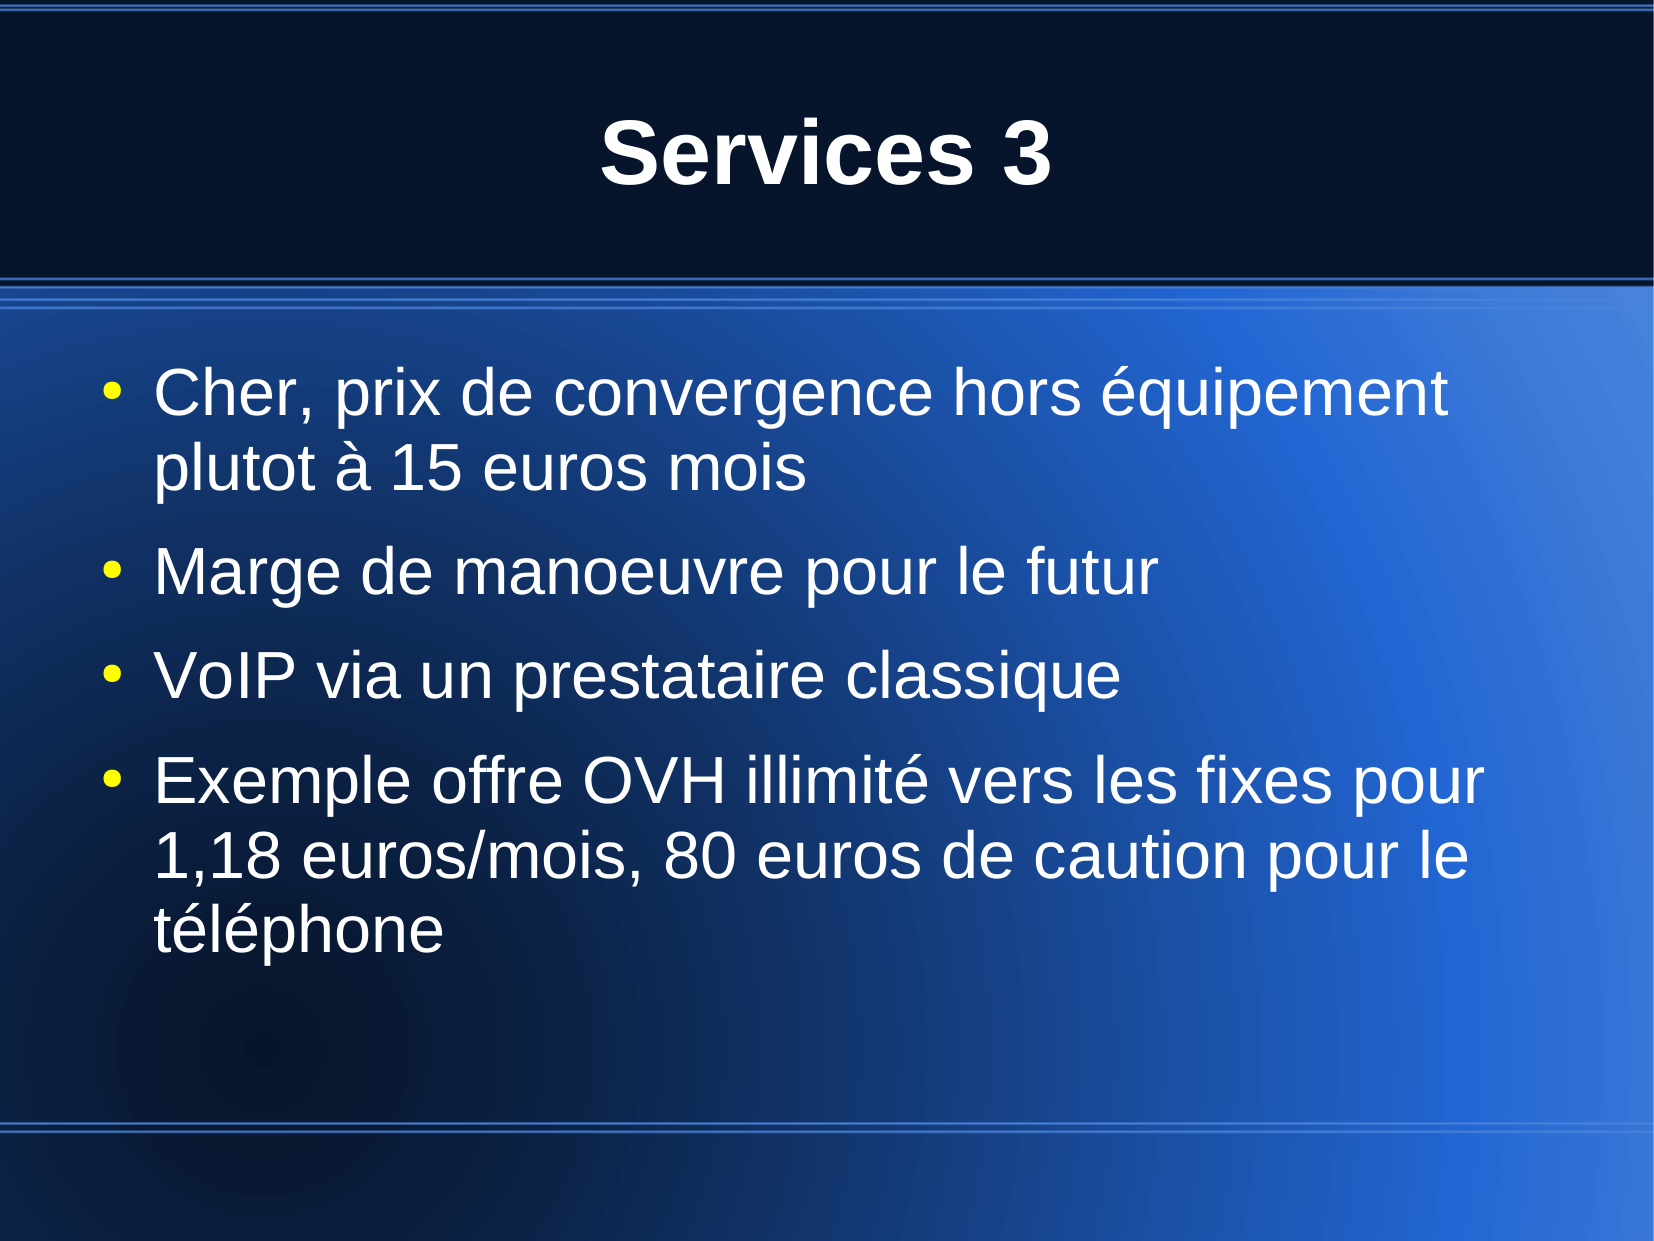

# Services 3
Cher, prix de convergence hors équipement plutot à 15 euros mois
Marge de manoeuvre pour le futur
VoIP via un prestataire classique
Exemple offre OVH illimité vers les fixes pour 1,18 euros/mois, 80 euros de caution pour le téléphone